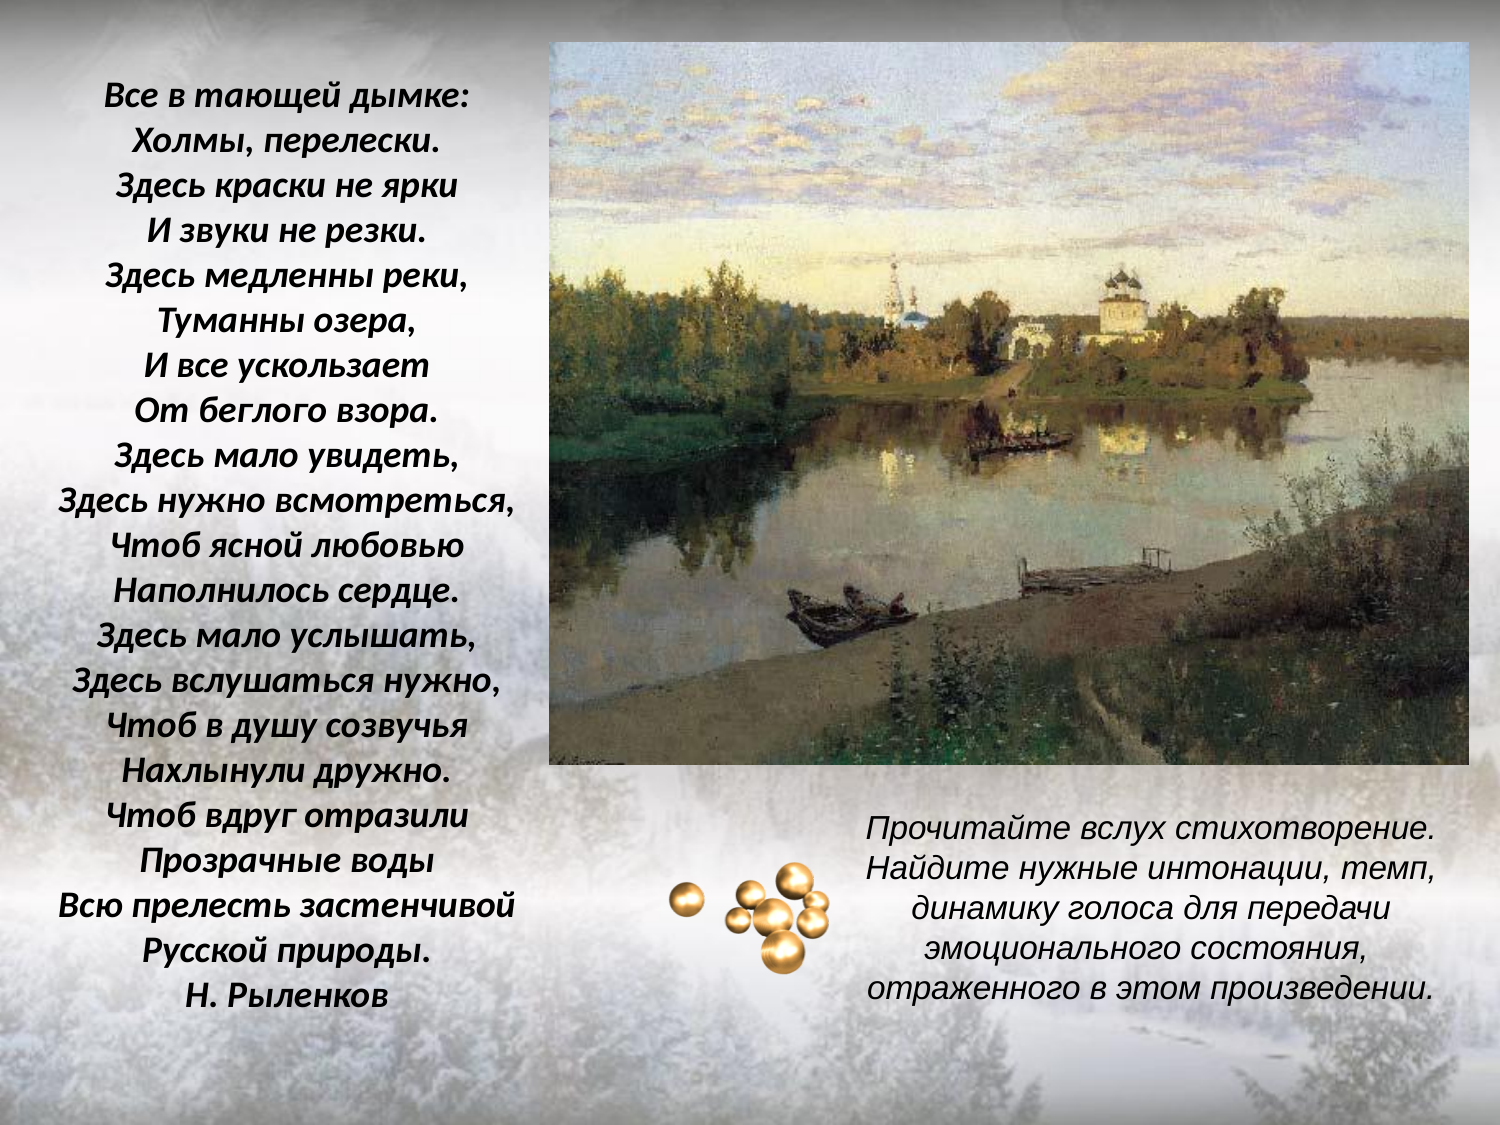

# Все в тающей дымке: Холмы, перелески. Здесь краски не ярки И звуки не резки. Здесь медленны реки, Туманны озера, И все ускользает От беглого взора. Здесь мало увидеть, Здесь нужно всмотреться, Чтоб ясной любовью Наполнилось сердце. Здесь мало услышать, Здесь вслушаться нужно, Чтоб в душу созвучья Нахлынули дружно. Чтоб вдруг отразили Прозрачные воды Всю прелесть застенчивой Русской природы. Н. Рыленков
Прочитайте вслух стихотворение.
Найдите нужные интонации, темп, динамику голоса для передачи эмоционального состояния,
отраженного в этом произведении.